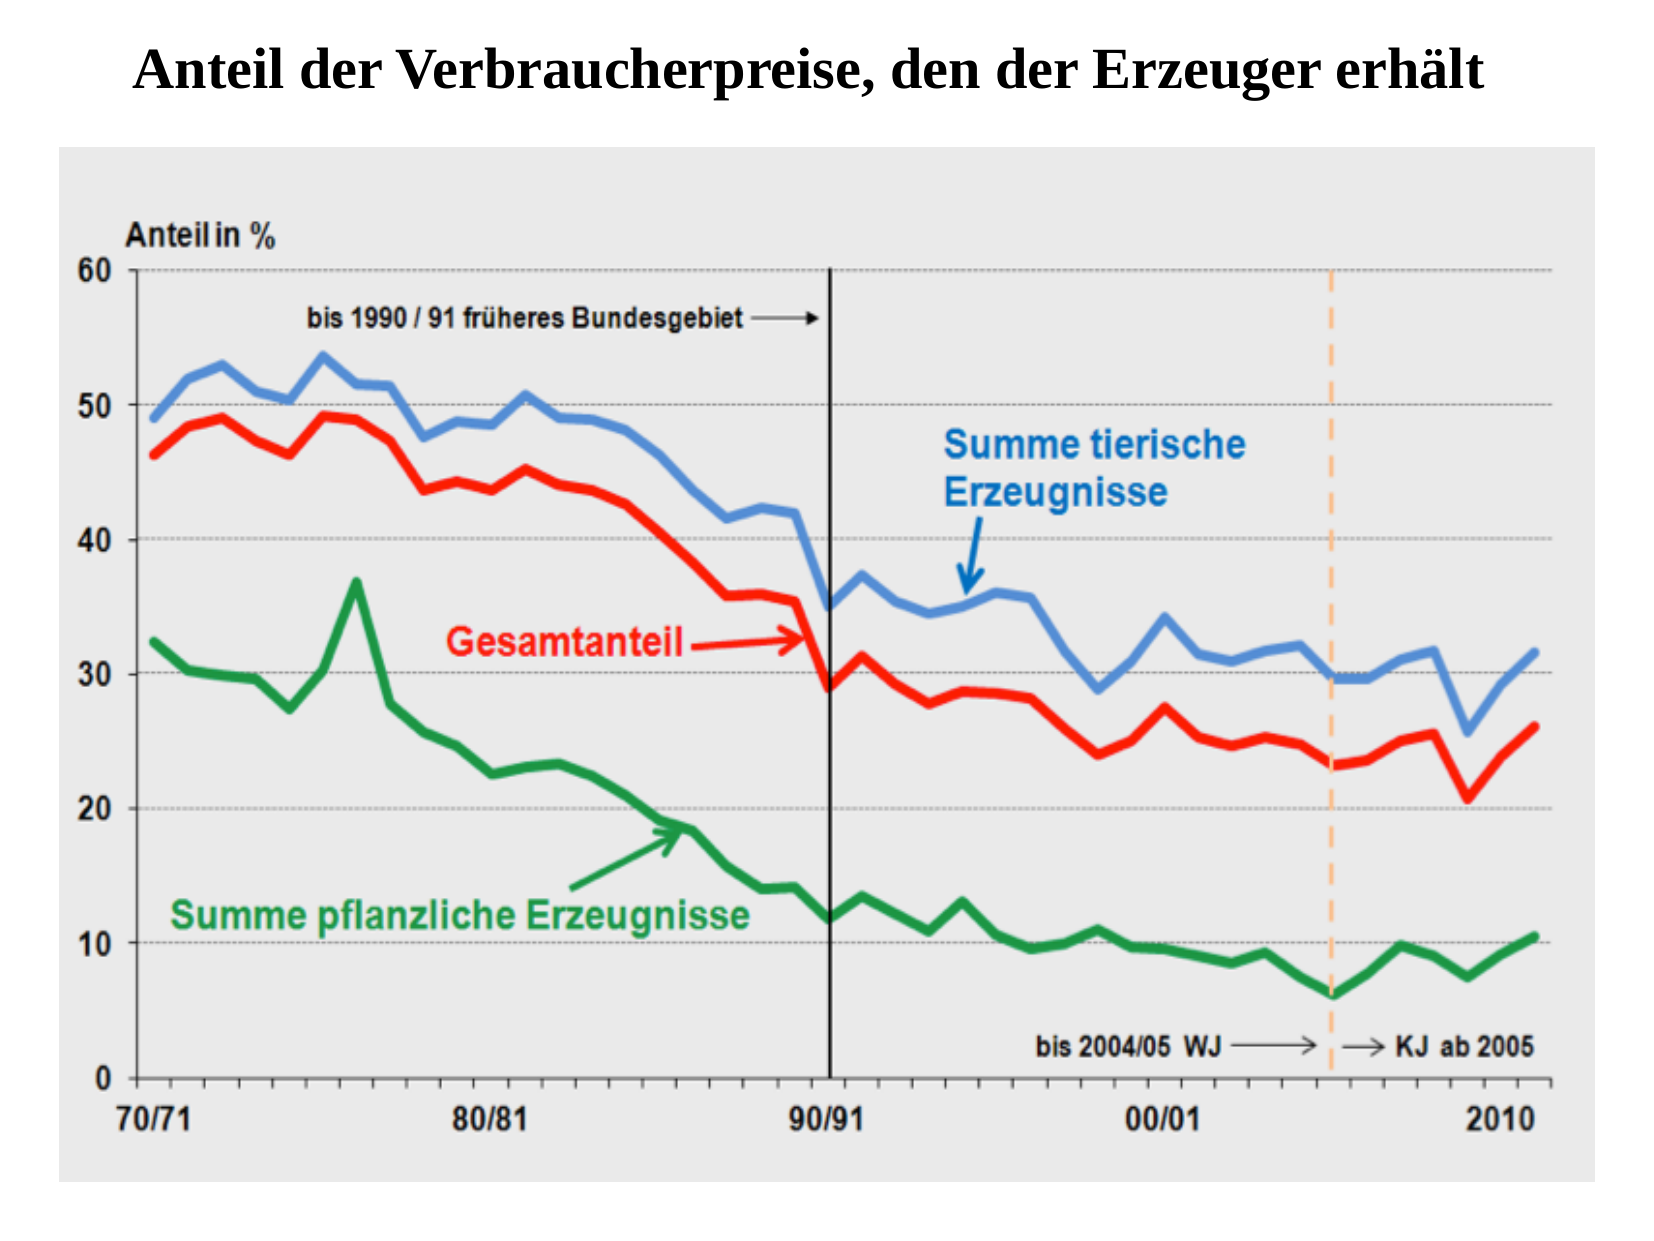

Anteil der Verbraucherpreise, den der Erzeuger erhält